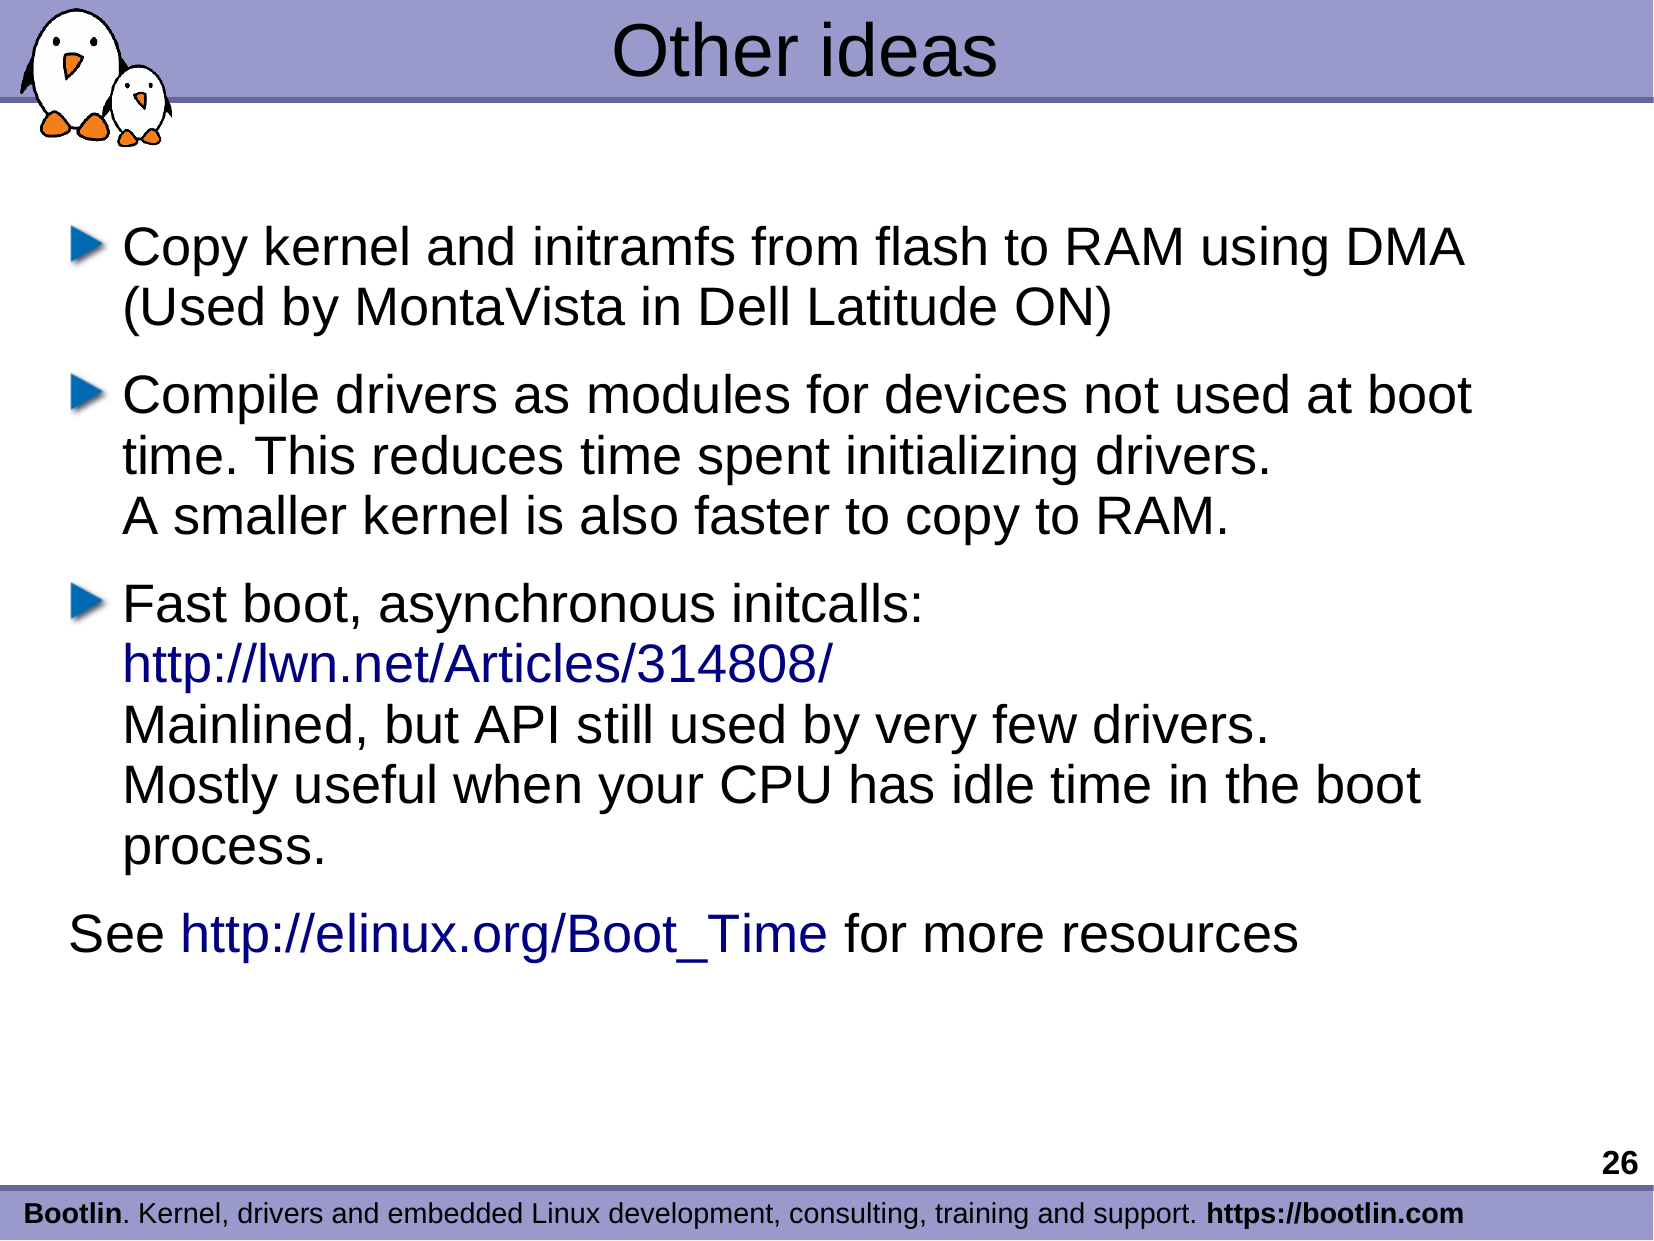

# Other ideas
Copy kernel and initramfs from flash to RAM using DMA
(Used by MontaVista in Dell Latitude ON)
Compile drivers as modules for devices not used at boot time. This reduces time spent initializing drivers.
A smaller kernel is also faster to copy to RAM.
Fast boot, asynchronous initcalls: http://lwn.net/Articles/314808/
Mainlined, but API still used by very few drivers.
Mostly useful when your CPU has idle time in the boot process.
See http://elinux.org/Boot_Time for more resources